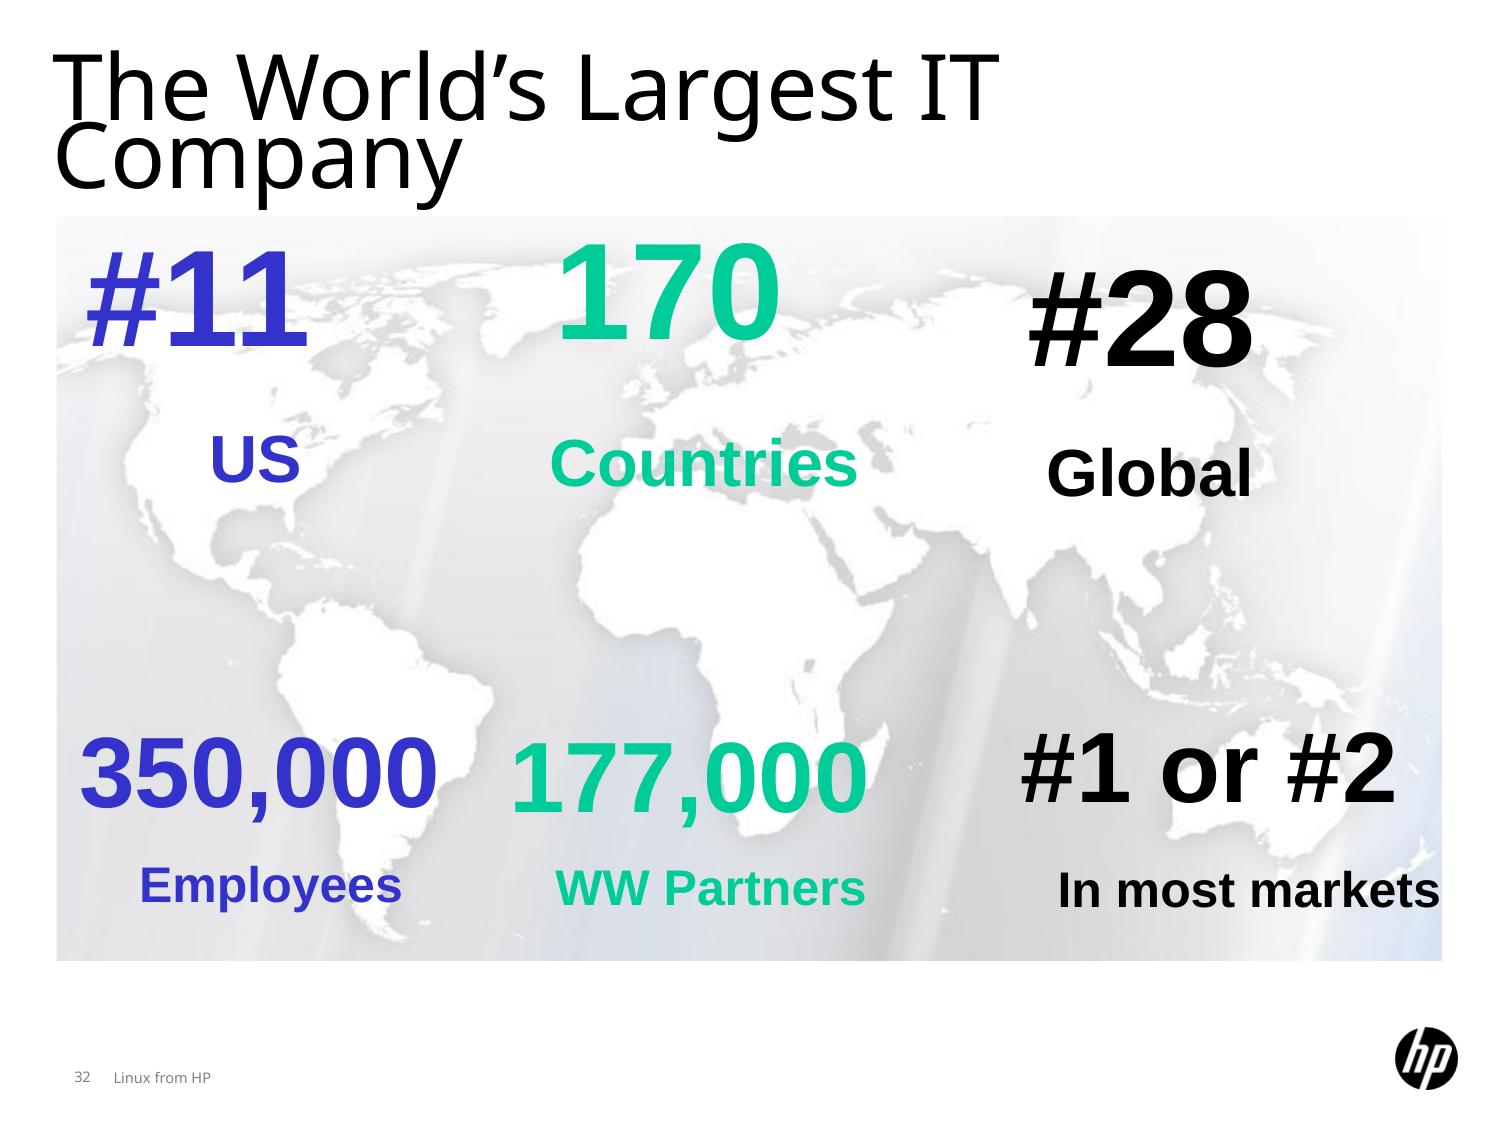

# The World’s Largest IT Company
170
#11
#28
US
Countries
Global
#1 or #2
350,000
177,000
Employees
WW Partners
In most markets